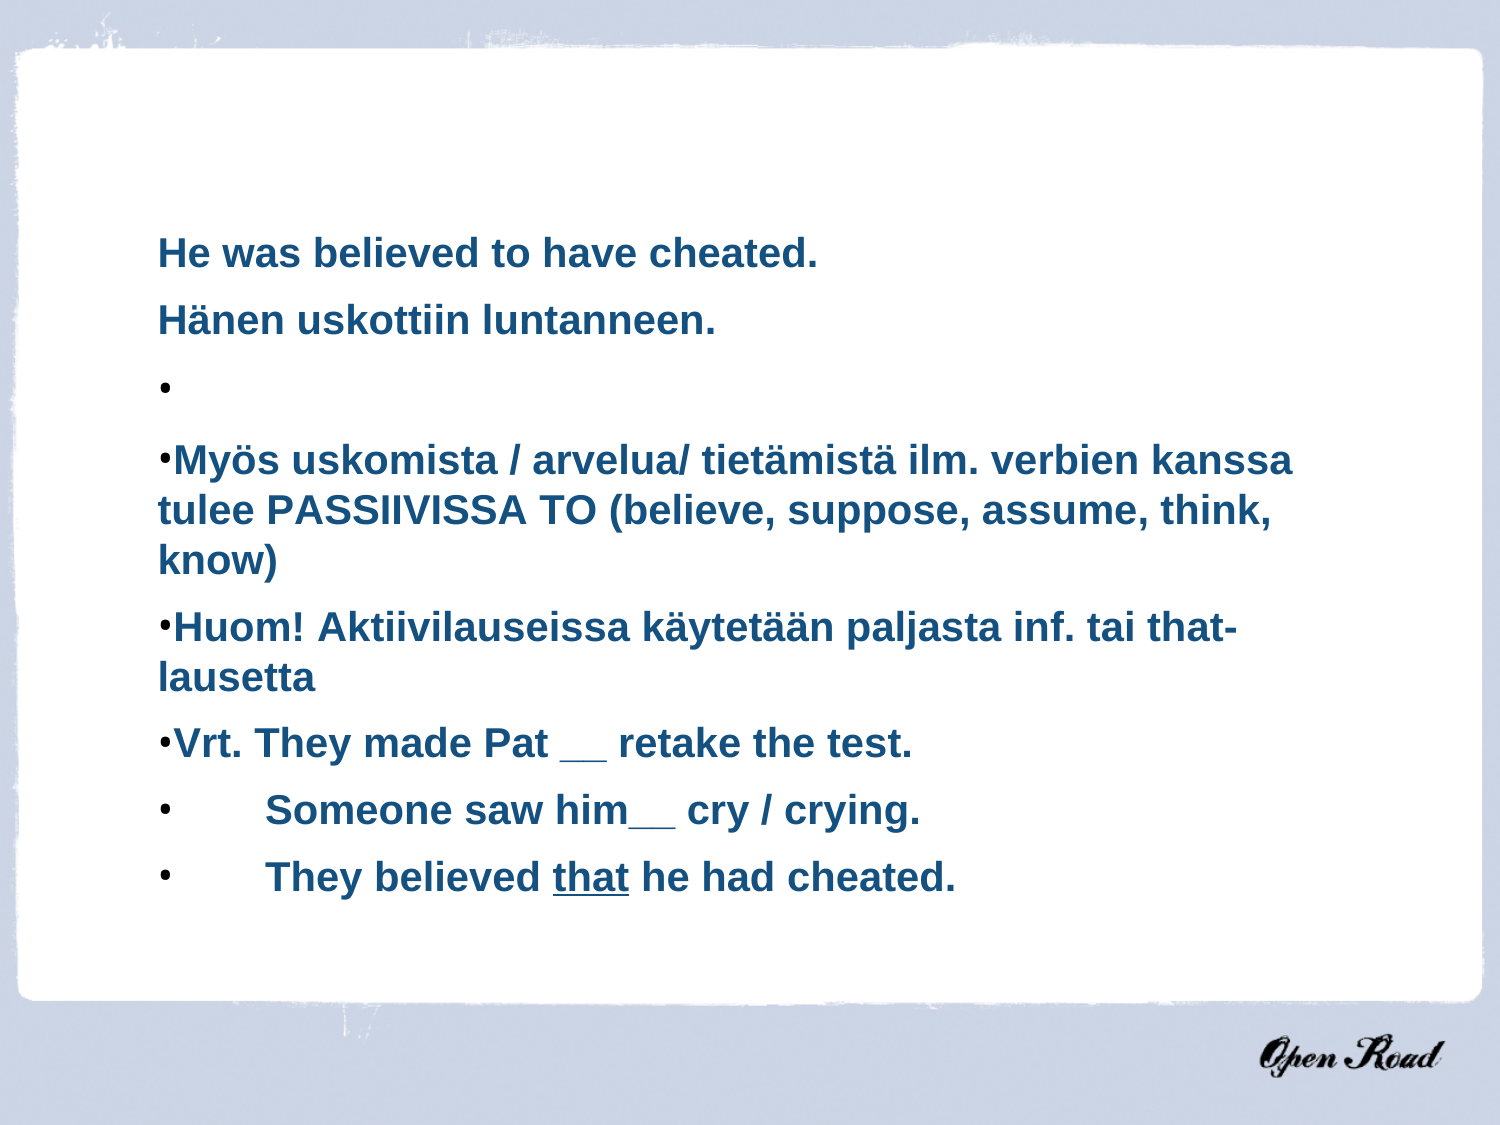

He was believed to have cheated.
Hänen uskottiin luntanneen.
Myös uskomista / arvelua/ tietämistä ilm. verbien kanssa tulee PASSIIVISSA TO (believe, suppose, assume, think, know)
Huom! Aktiivilauseissa käytetään paljasta inf. tai that-lausetta
Vrt. They made Pat __ retake the test.
 Someone saw him__ cry / crying.
 They believed that he had cheated.